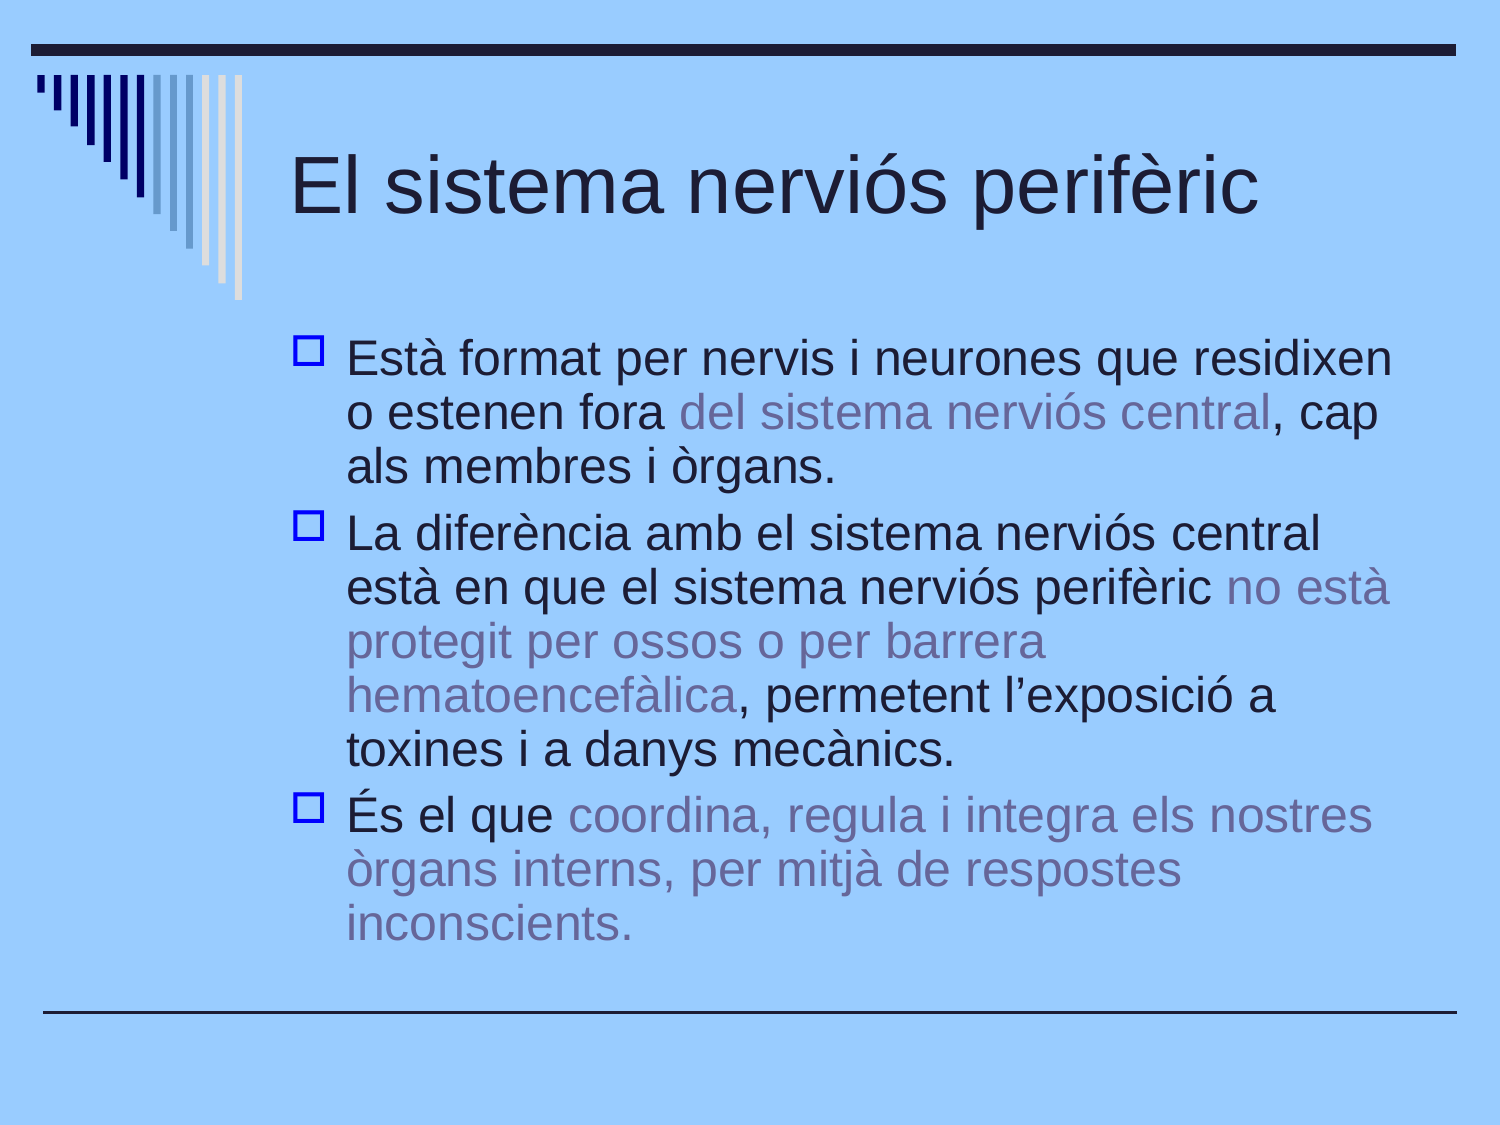

# El sistema nerviós perifèric
Està format per nervis i neurones que residixen o estenen fora del sistema nerviós central, cap als membres i òrgans.
La diferència amb el sistema nerviós central està en que el sistema nerviós perifèric no està protegit per ossos o per barrera hematoencefàlica, permetent l’exposició a toxines i a danys mecànics.
És el que coordina, regula i integra els nostres òrgans interns, per mitjà de respostes inconscients.